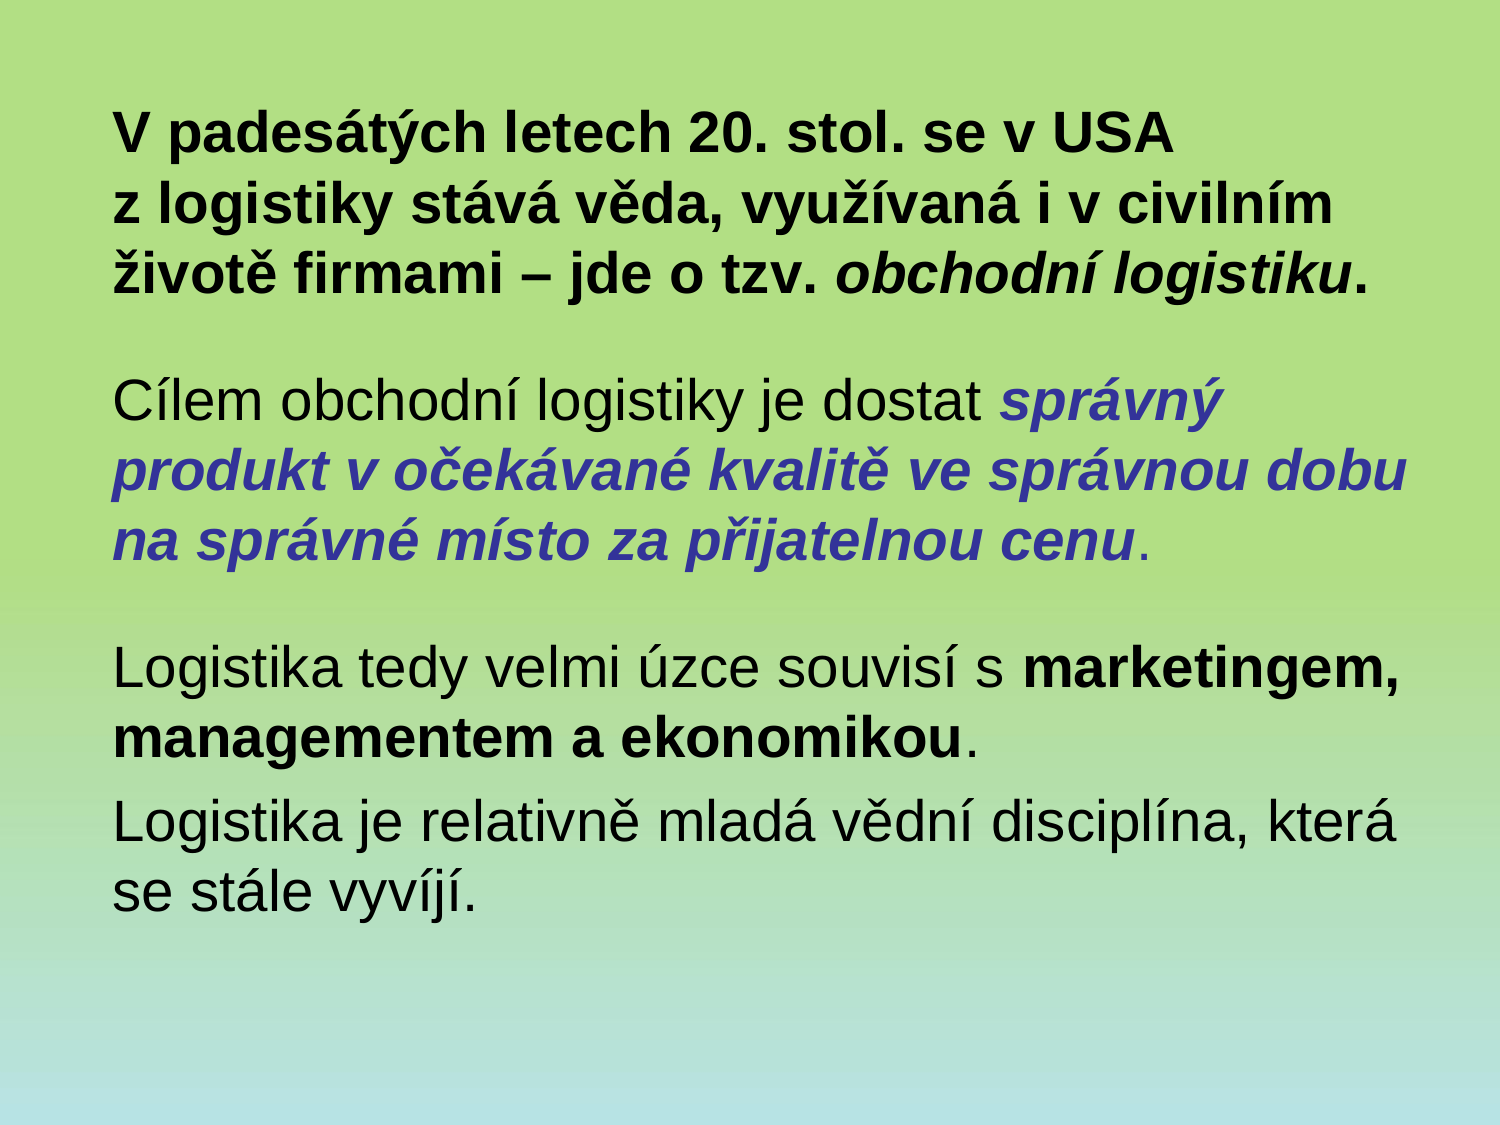

# V padesátých letech 20. stol. se v USA z logistiky stává věda, využívaná i v civilním životě firmami – jde o tzv. obchodní logistiku.
	Cílem obchodní logistiky je dostat správný produkt v očekávané kvalitě ve správnou dobu na správné místo za přijatelnou cenu.
	Logistika tedy velmi úzce souvisí s marketingem, managementem a ekonomikou.
	Logistika je relativně mladá vědní disciplína, která se stále vyvíjí.